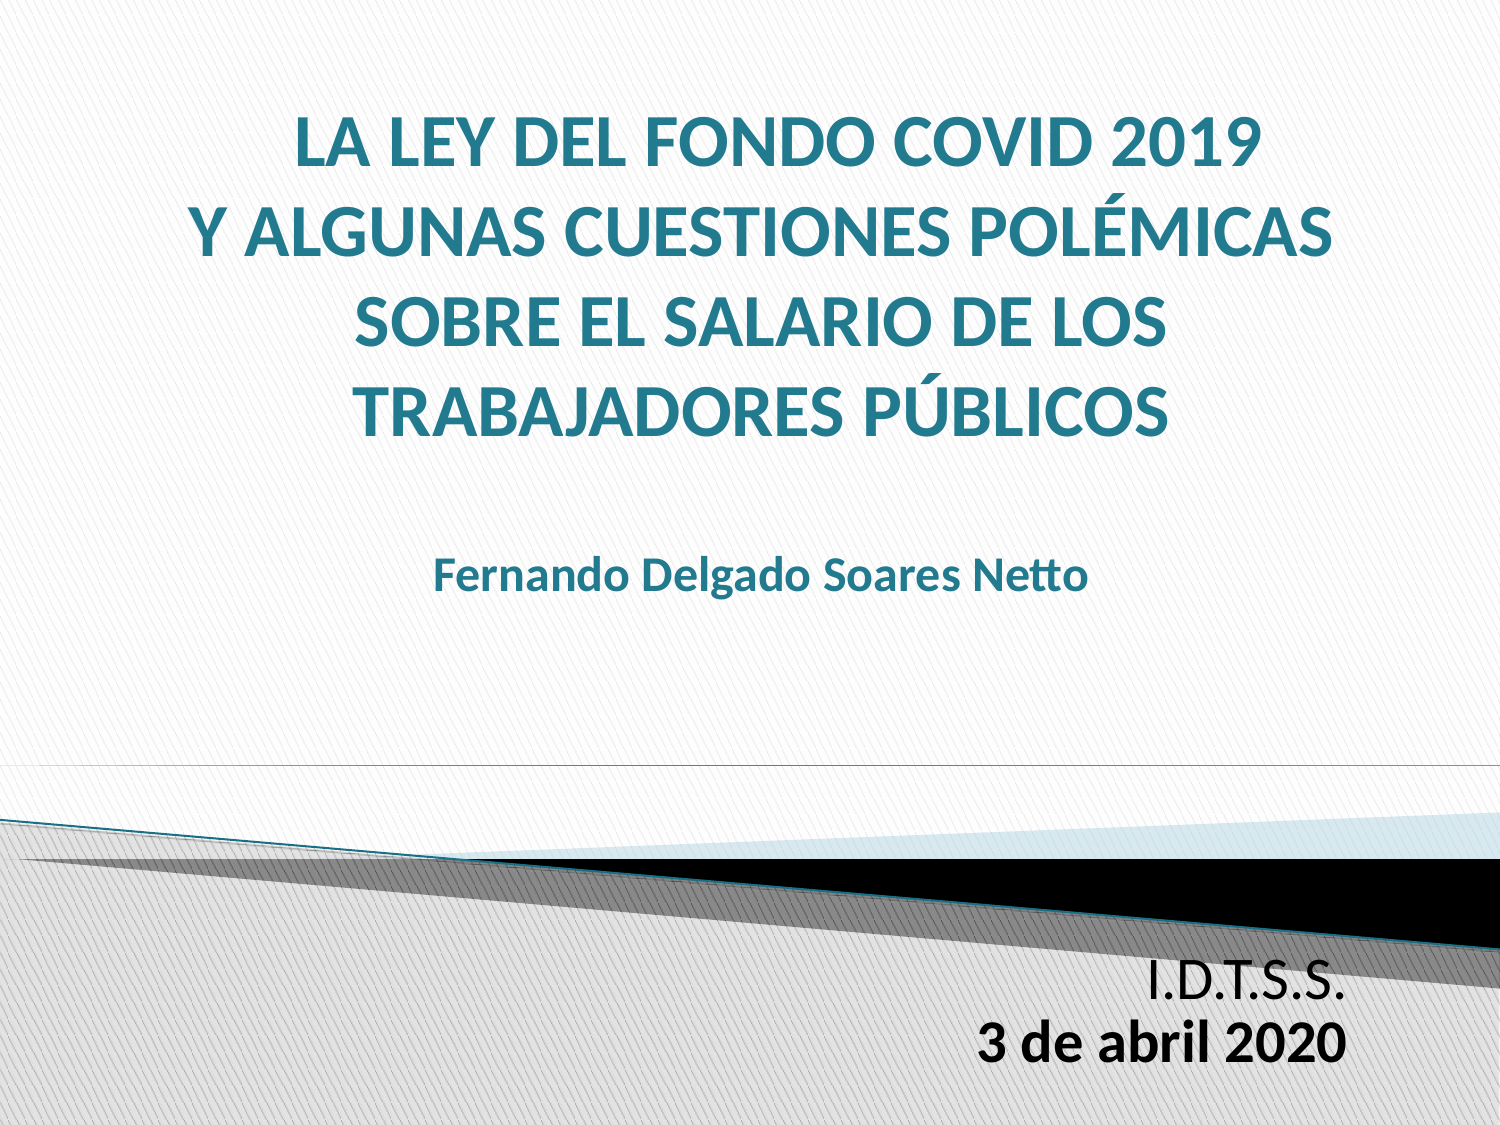

# LA LEY DEL FONDO COVID 2019 Y ALGUNAS CUESTIONES POLÉMICAS SOBRE EL SALARIO DE LOS TRABAJADORES PÚBLICOS Fernando Delgado Soares Netto
 I.D.T.S.S.
3 de abril 2020